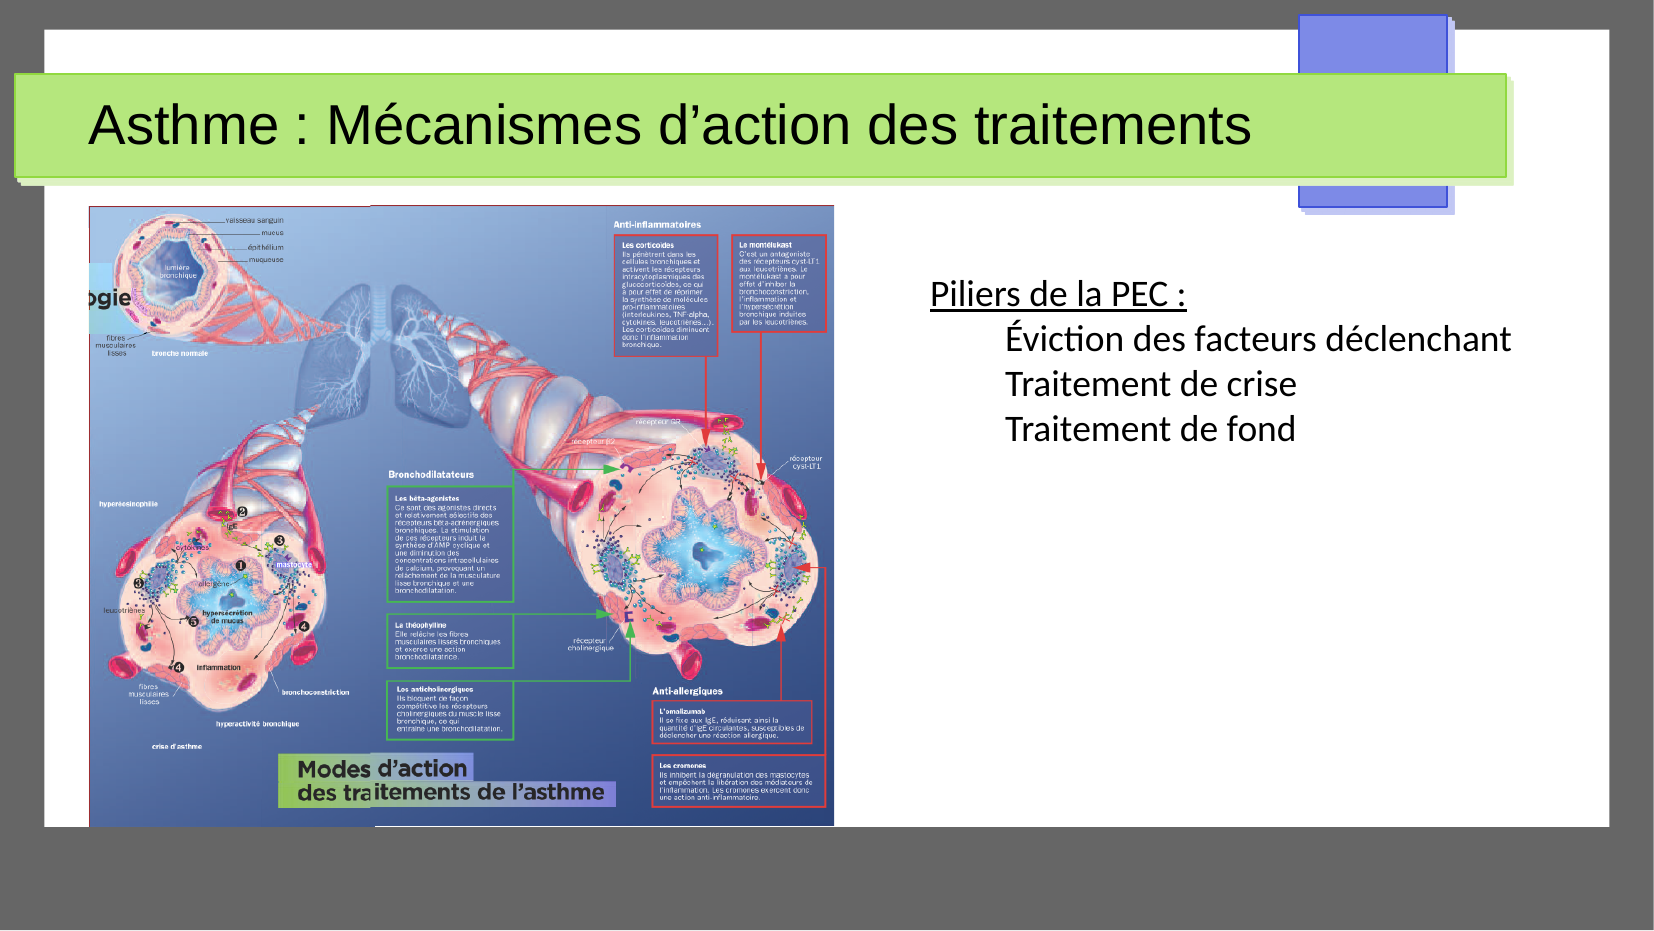

# Asthme : Mécanismes d’action des traitements
Piliers de la PEC :
Éviction des facteurs déclenchant
Traitement de crise
Traitement de fond